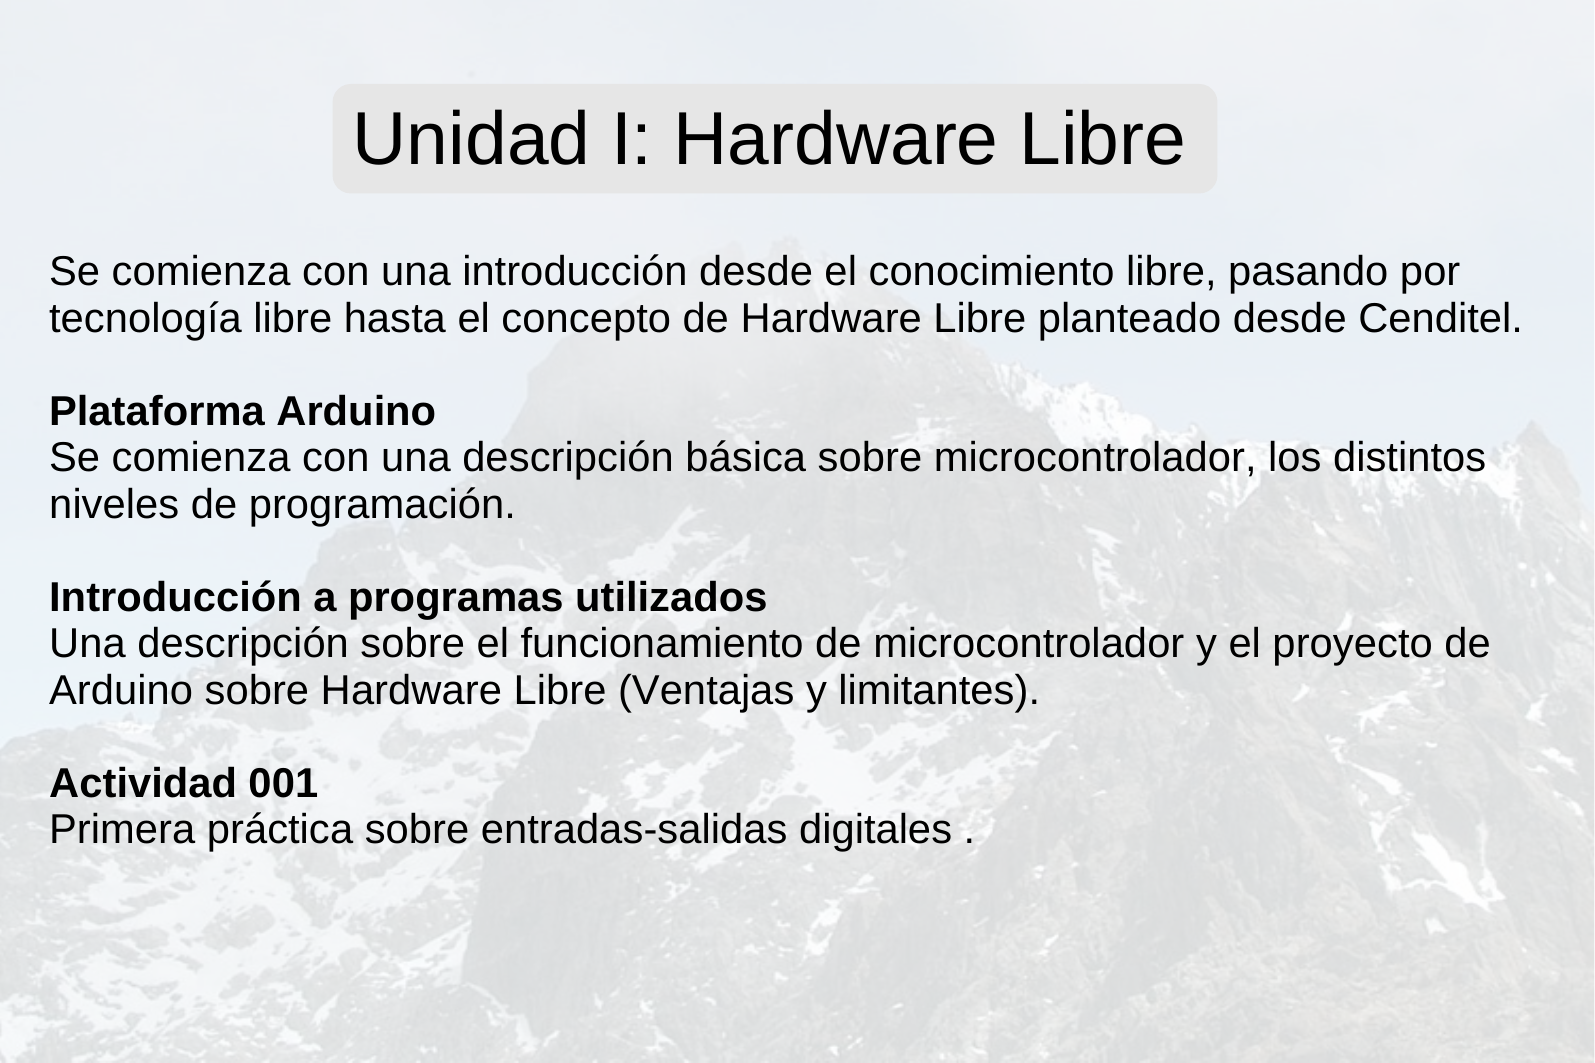

Unidad I: Hardware Libre
Se comienza con una introducción desde el conocimiento libre, pasando por tecnología libre hasta el concepto de Hardware Libre planteado desde Cenditel.
Plataforma Arduino
Se comienza con una descripción básica sobre microcontrolador, los distintos niveles de programación.
Introducción a programas utilizados
Una descripción sobre el funcionamiento de microcontrolador y el proyecto de Arduino sobre Hardware Libre (Ventajas y limitantes).
Actividad 001
Primera práctica sobre entradas-salidas digitales .